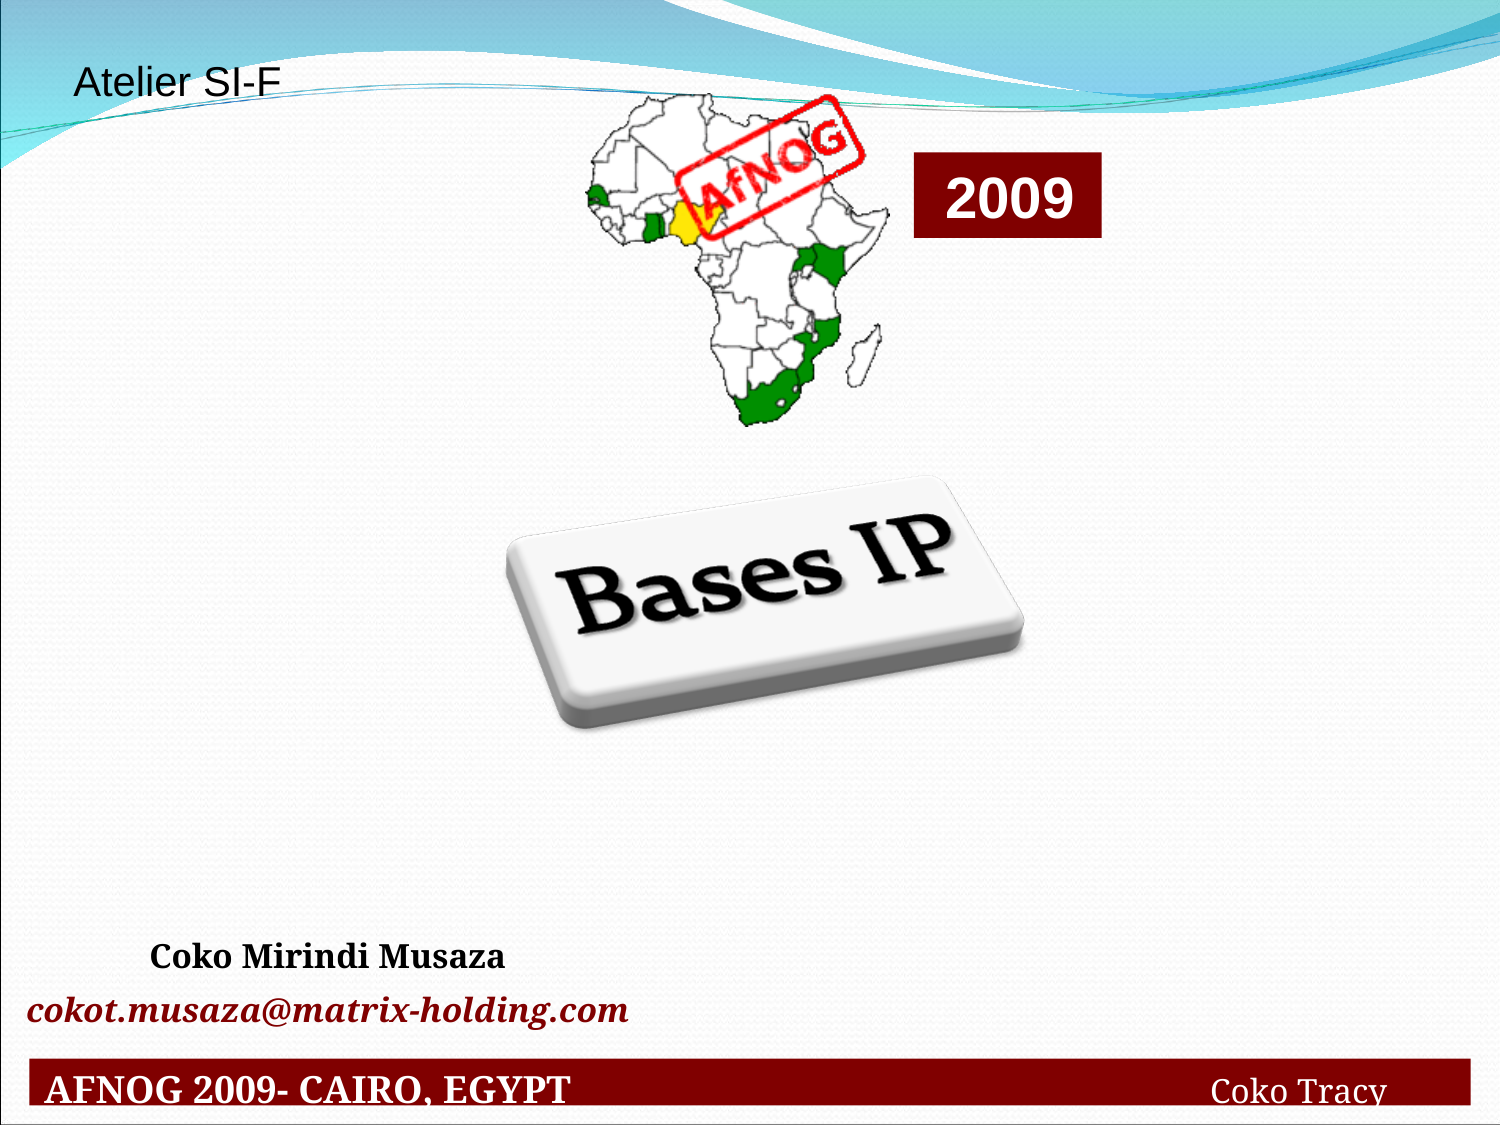

Atelier SI-F
 2009
Coko Mirindi Musaza
cokot.musaza@matrix-holding.com
AFNOG 2009- CAIRO, EGYPT Coko Tracy